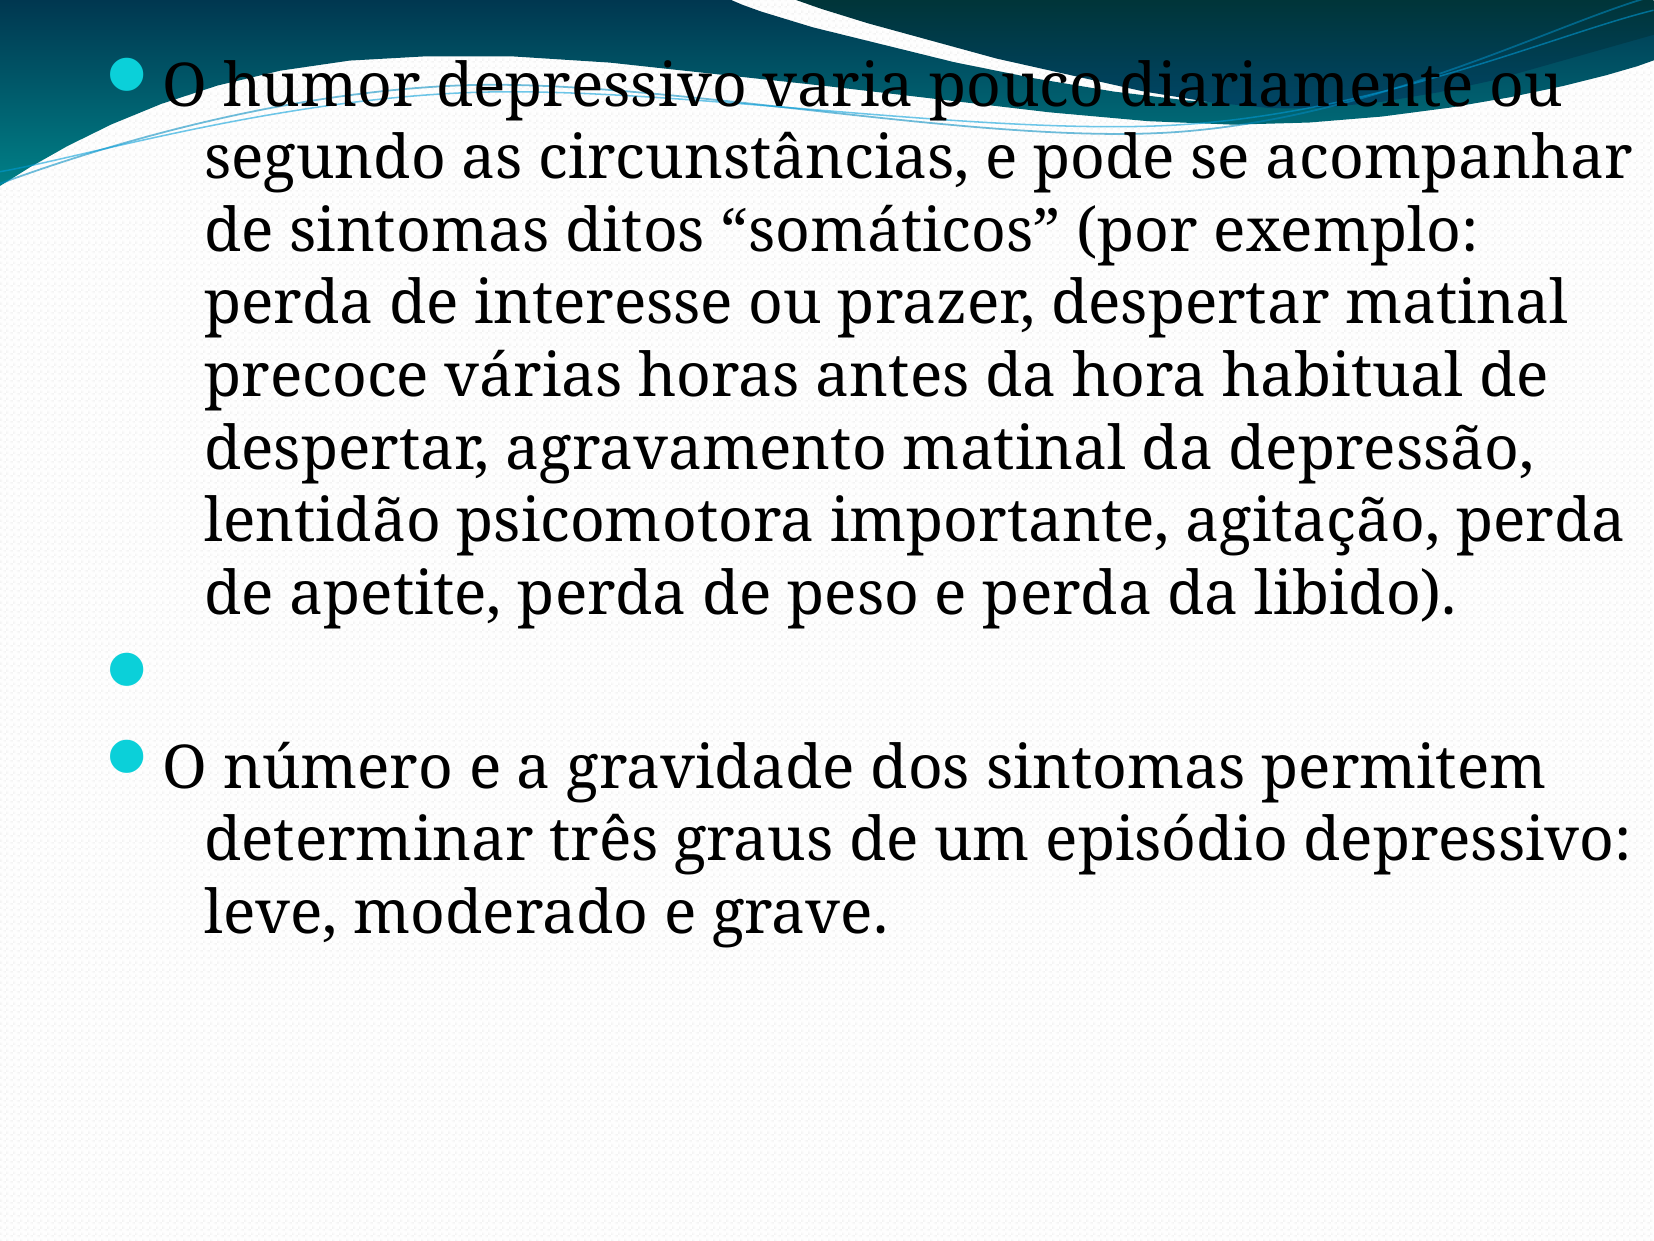

# O humor depressivo varia pouco diariamente ou segundo as circunstâncias, e pode se acompanhar de sintomas ditos “somáticos” (por exemplo: perda de interesse ou prazer, despertar matinal precoce várias horas antes da hora habitual de despertar, agravamento matinal da depressão, lentidão psicomotora importante, agitação, perda de apetite, perda de peso e perda da libido).
O número e a gravidade dos sintomas permitem determinar três graus de um episódio depressivo: leve, moderado e grave.